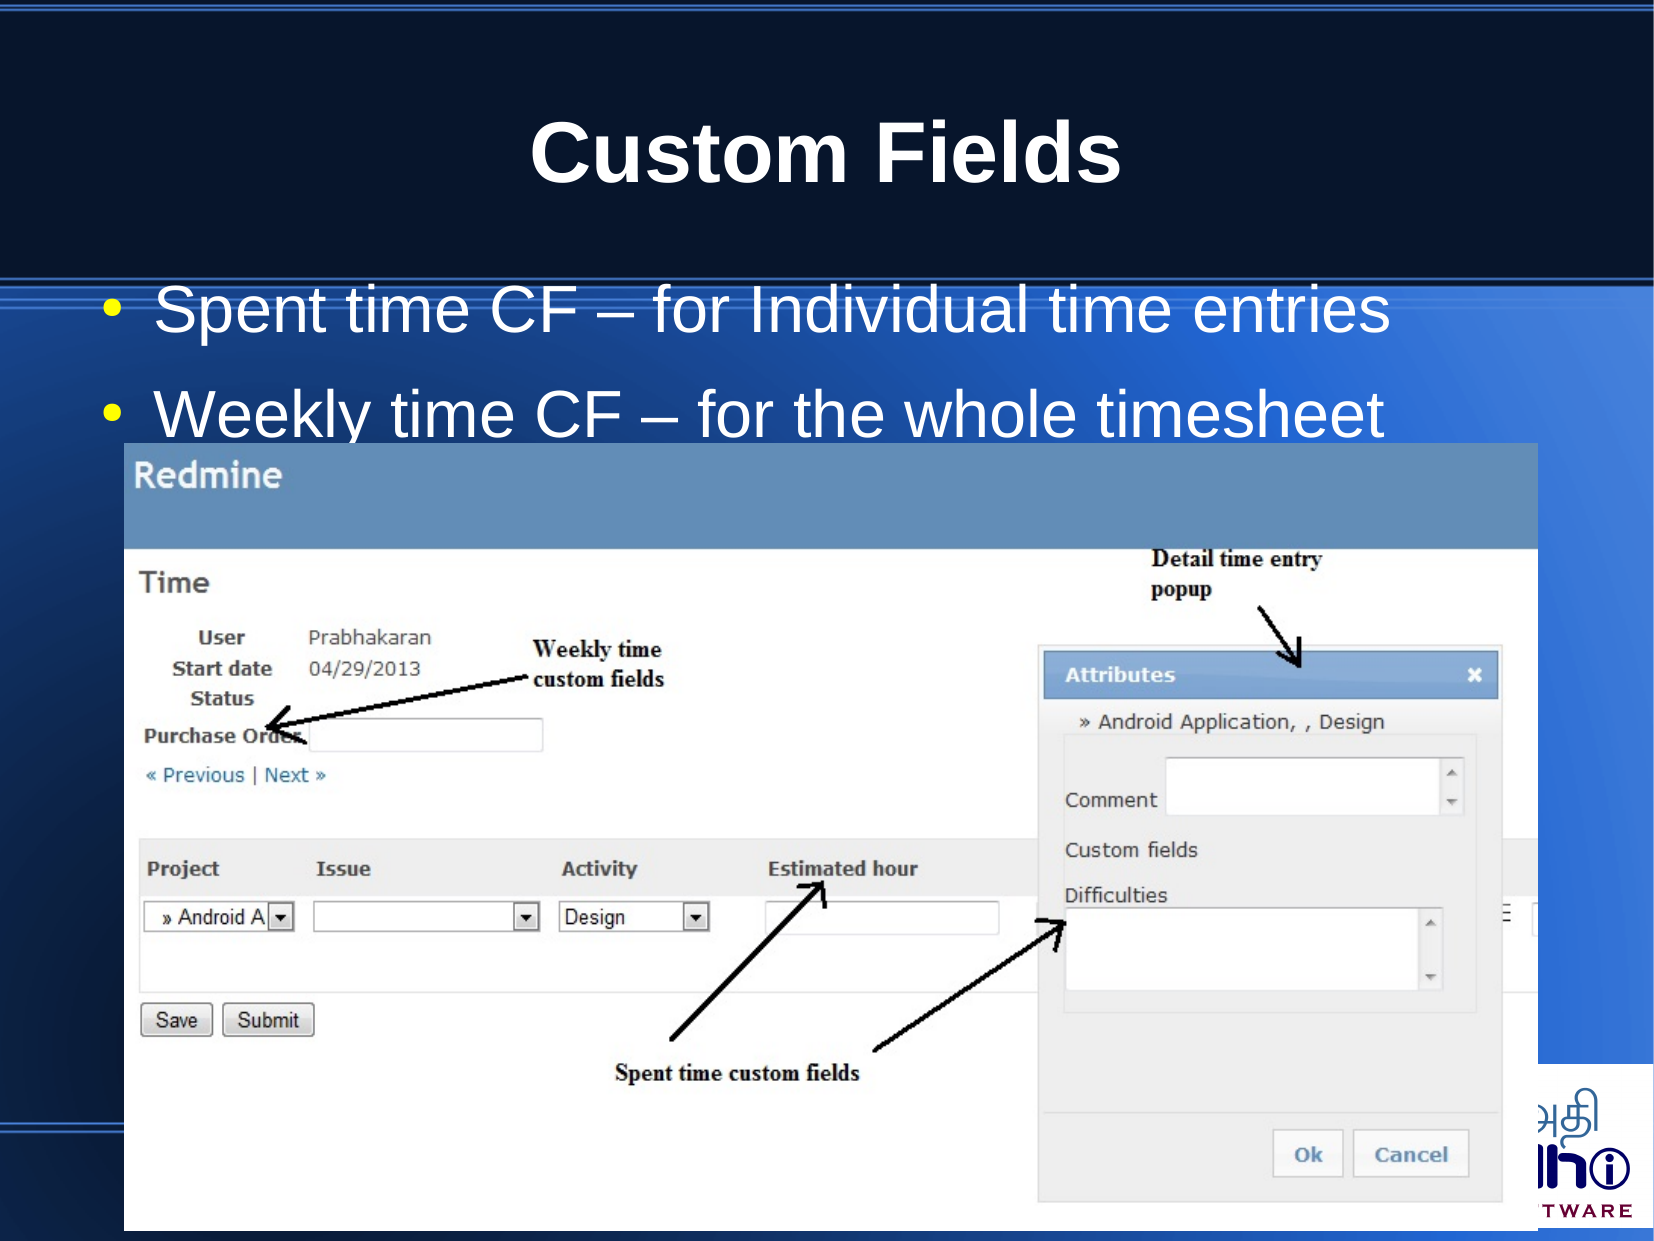

# Custom Fields
Spent time CF – for Individual time entries
Weekly time CF – for the whole timesheet